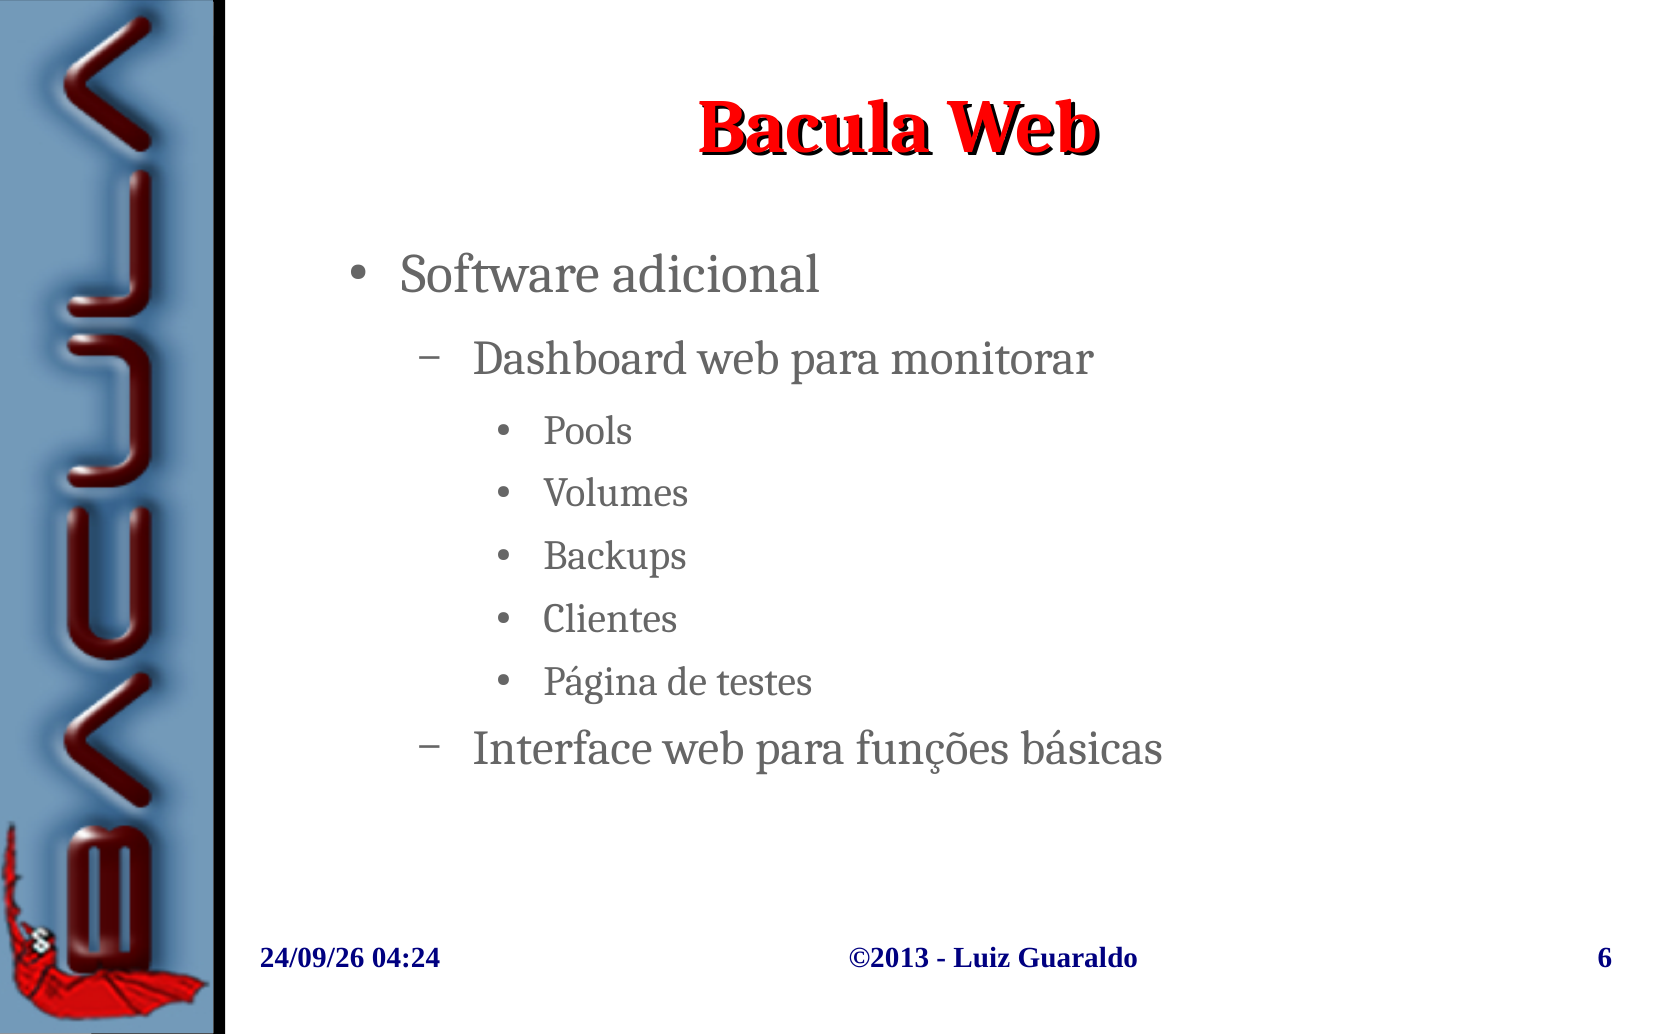

# Bacula Web
Software adicional
Dashboard web para monitorar
Pools
Volumes
Backups
Clientes
Página de testes
Interface web para funções básicas
©2013 - Luiz Guaraldo
6